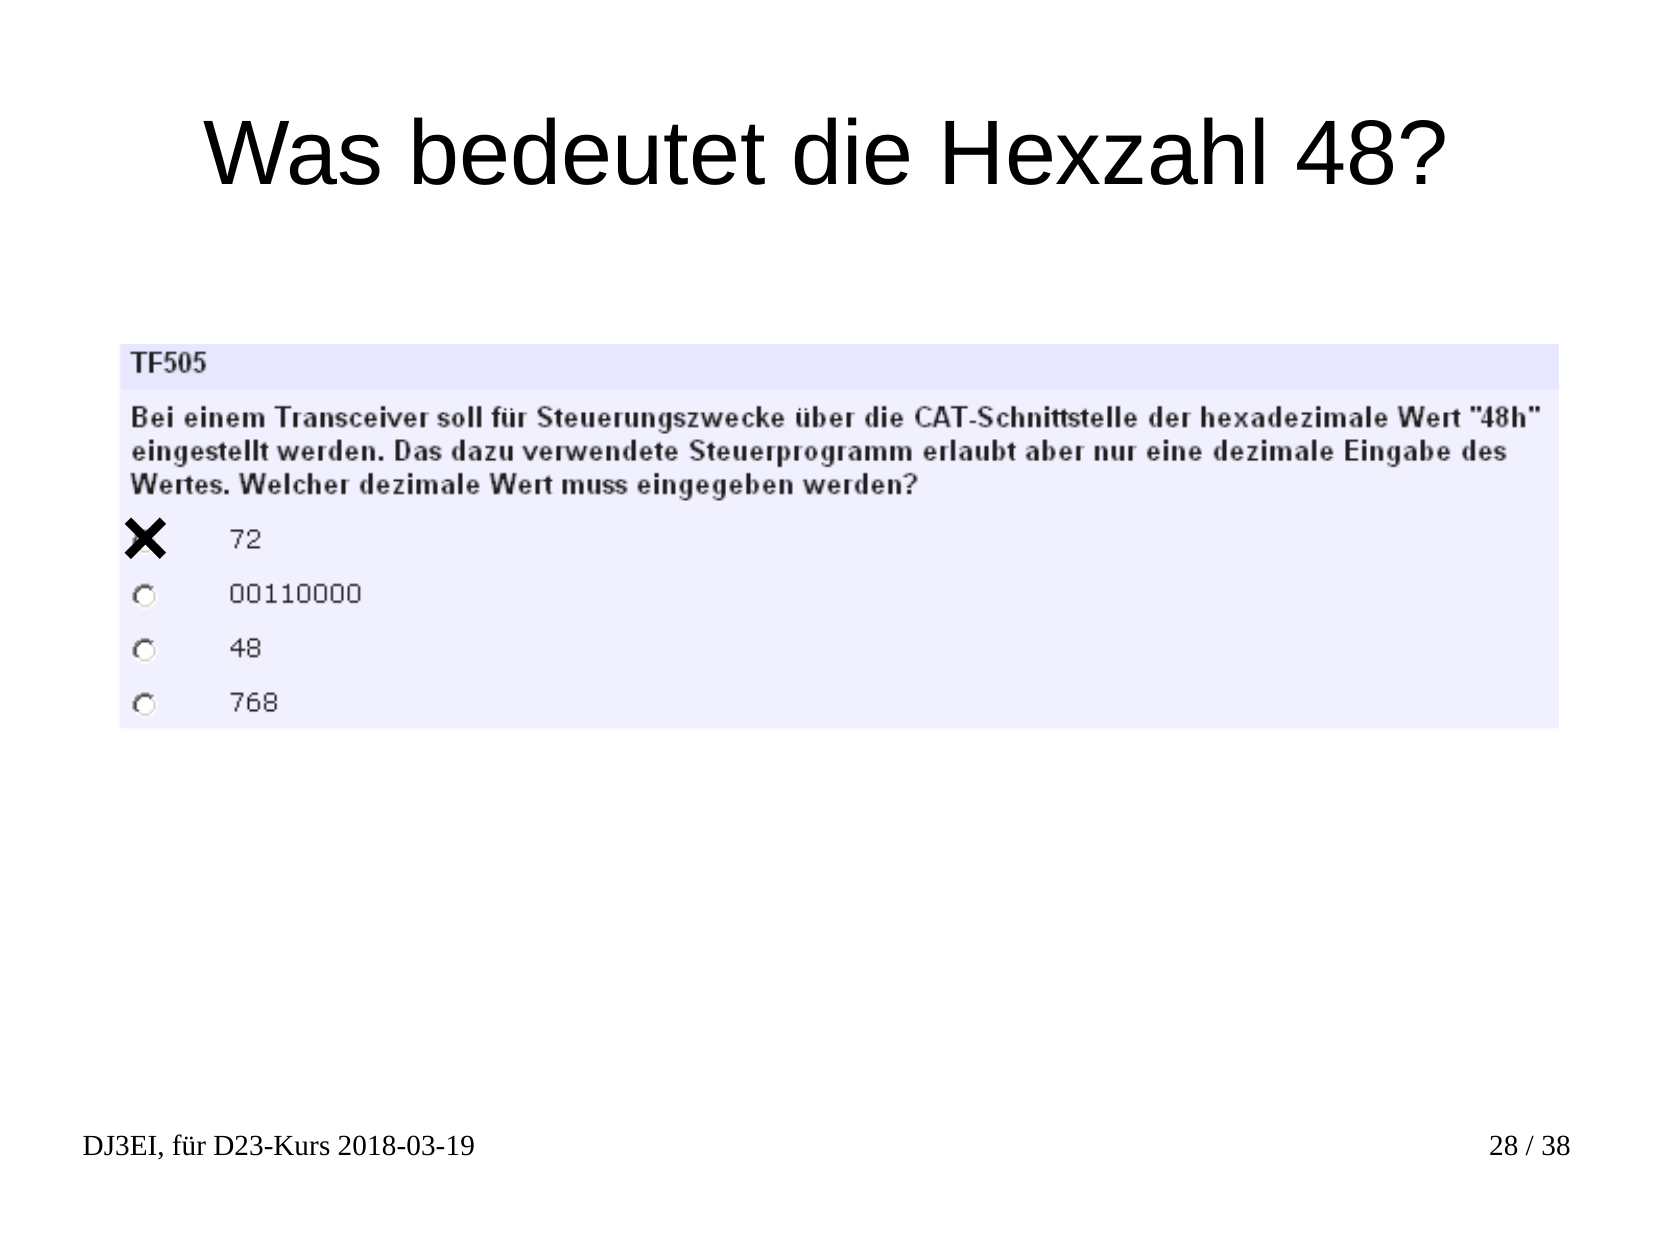

# Was bedeutet die Hexzahl 48?
×
28